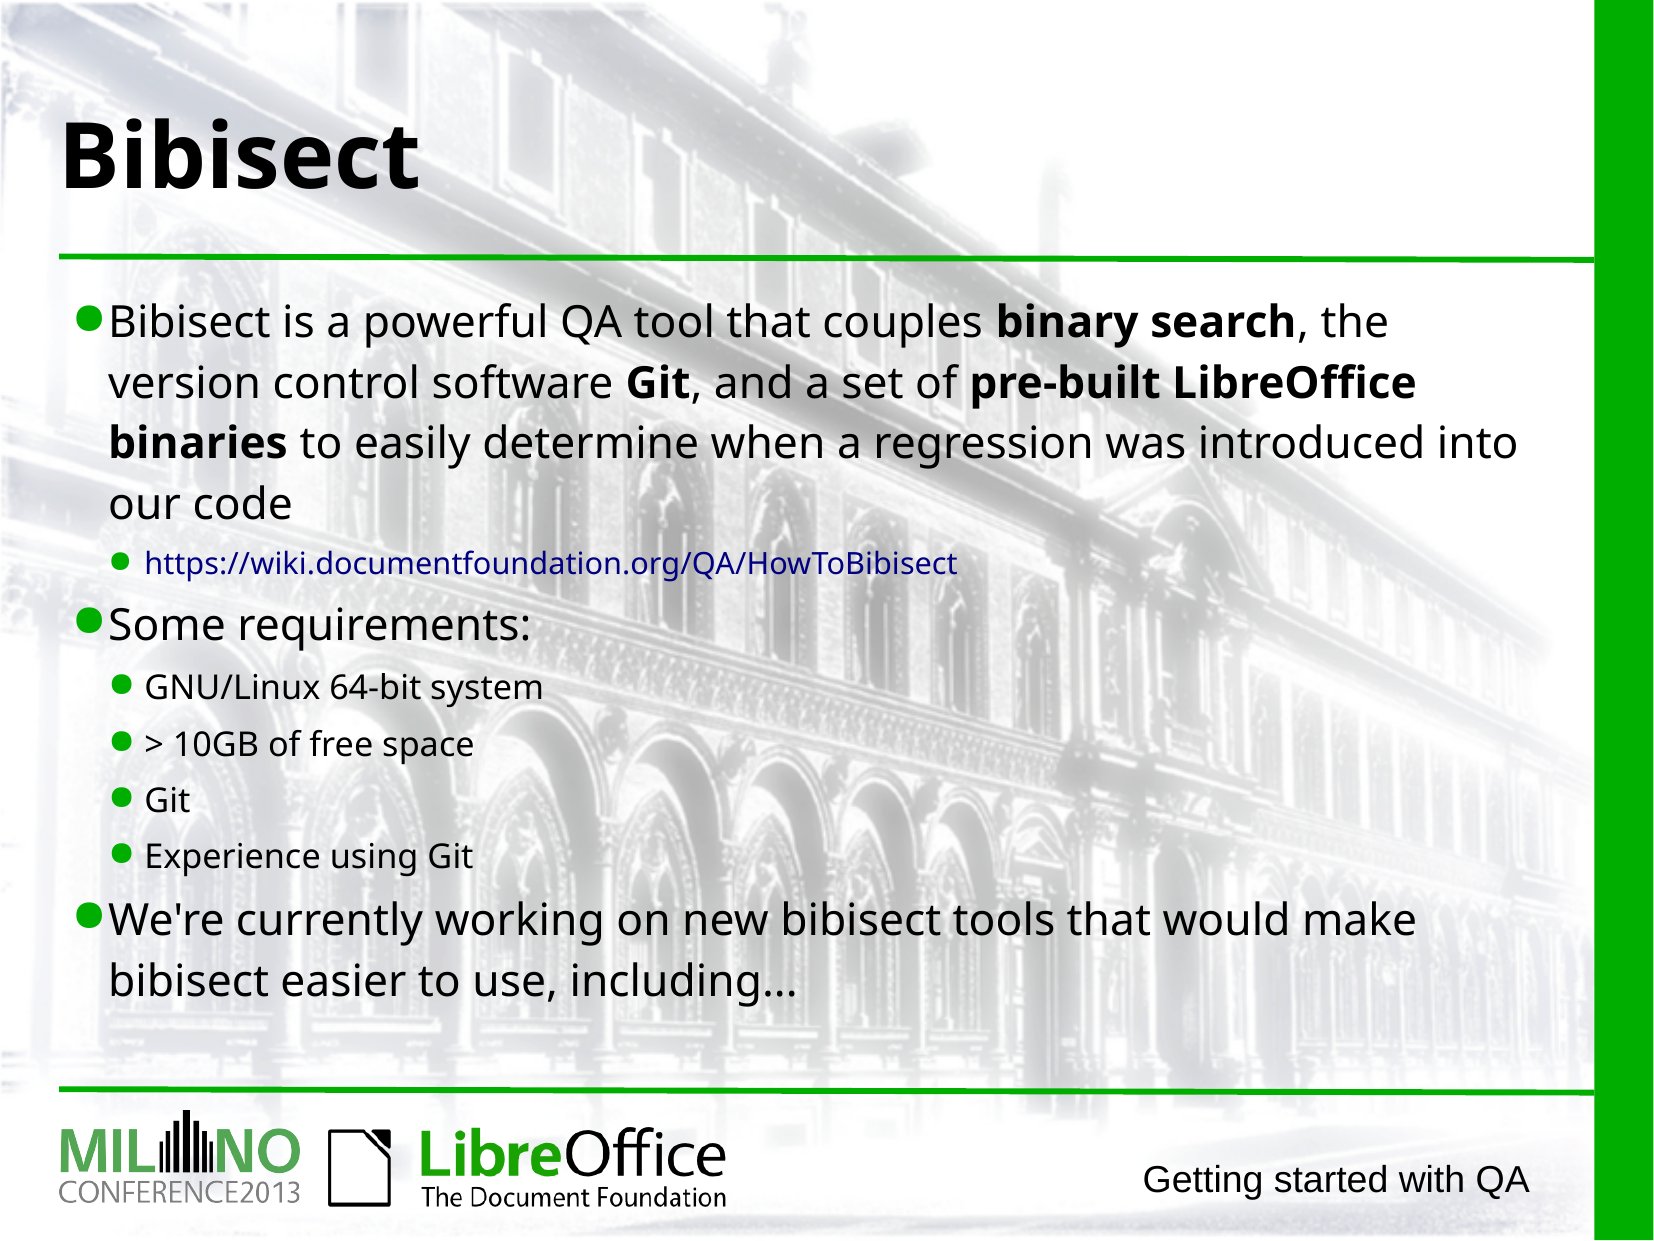

# Bibisect
Bibisect is a powerful QA tool that couples binary search, the version control software Git, and a set of pre-built LibreOffice binaries to easily determine when a regression was introduced into our code
https://wiki.documentfoundation.org/QA/HowToBibisect
Some requirements:
GNU/Linux 64-bit system
> 10GB of free space
Git
Experience using Git
We're currently working on new bibisect tools that would make bibisect easier to use, including...